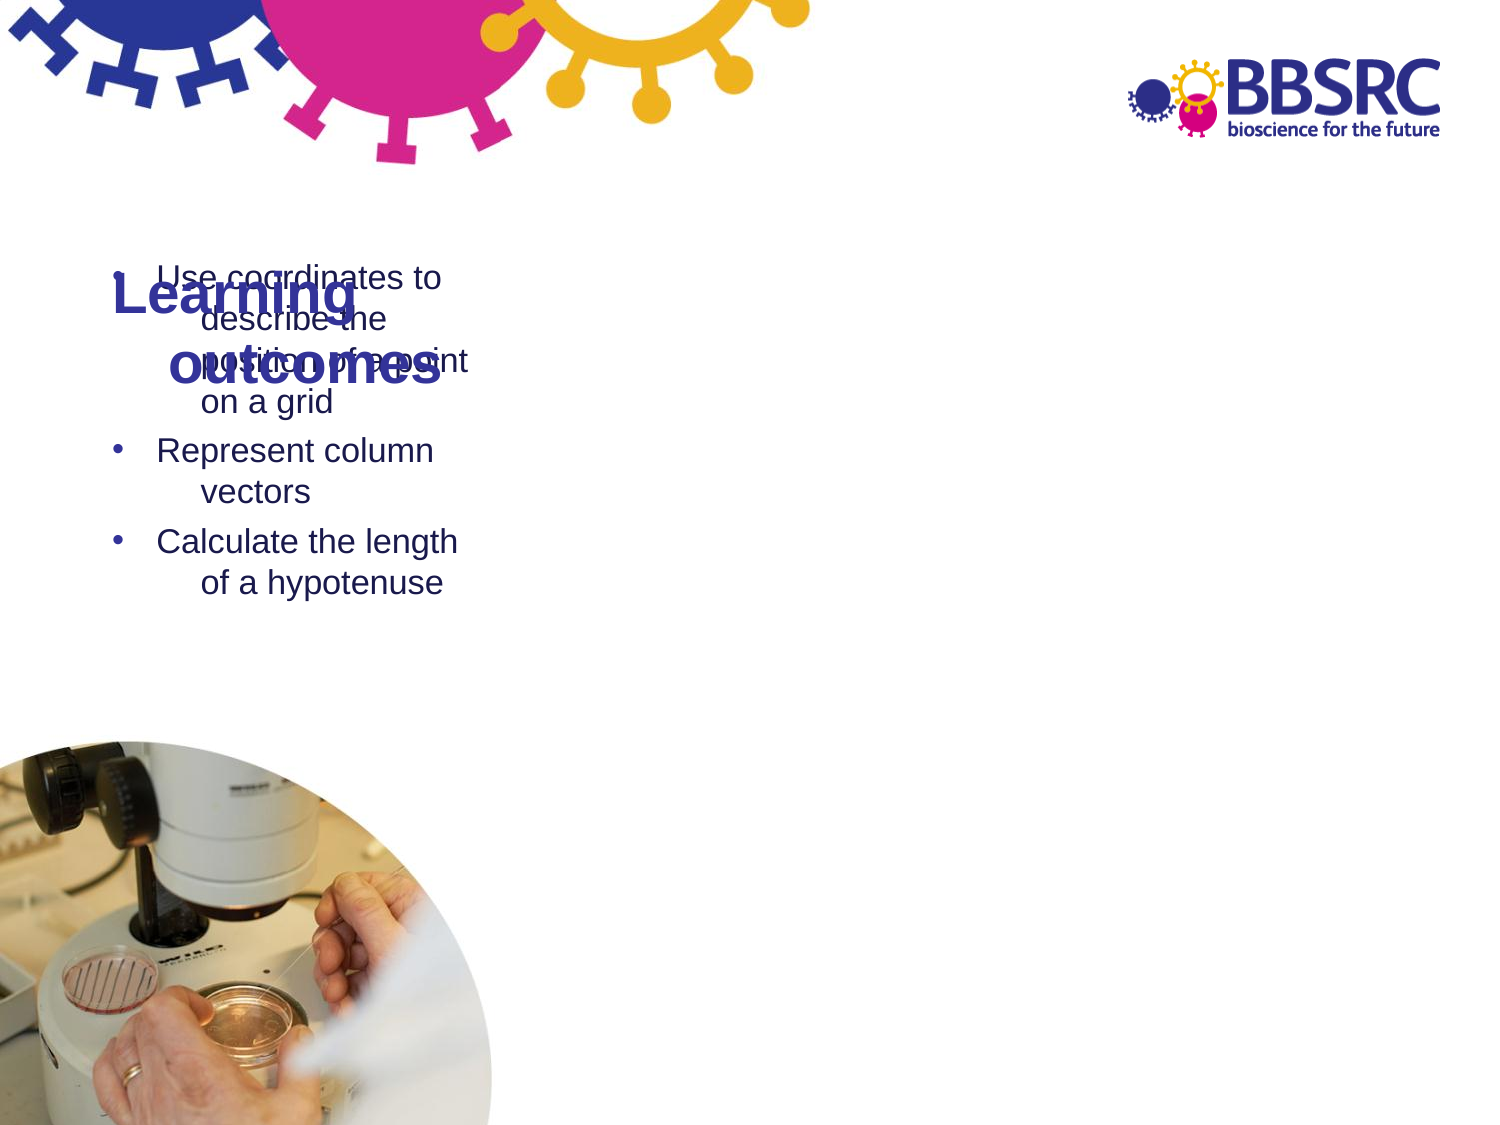

# Use coordinates to describe the position of a point on a grid
Represent column vectors
Calculate the length of a hypotenuse
Learning outcomes